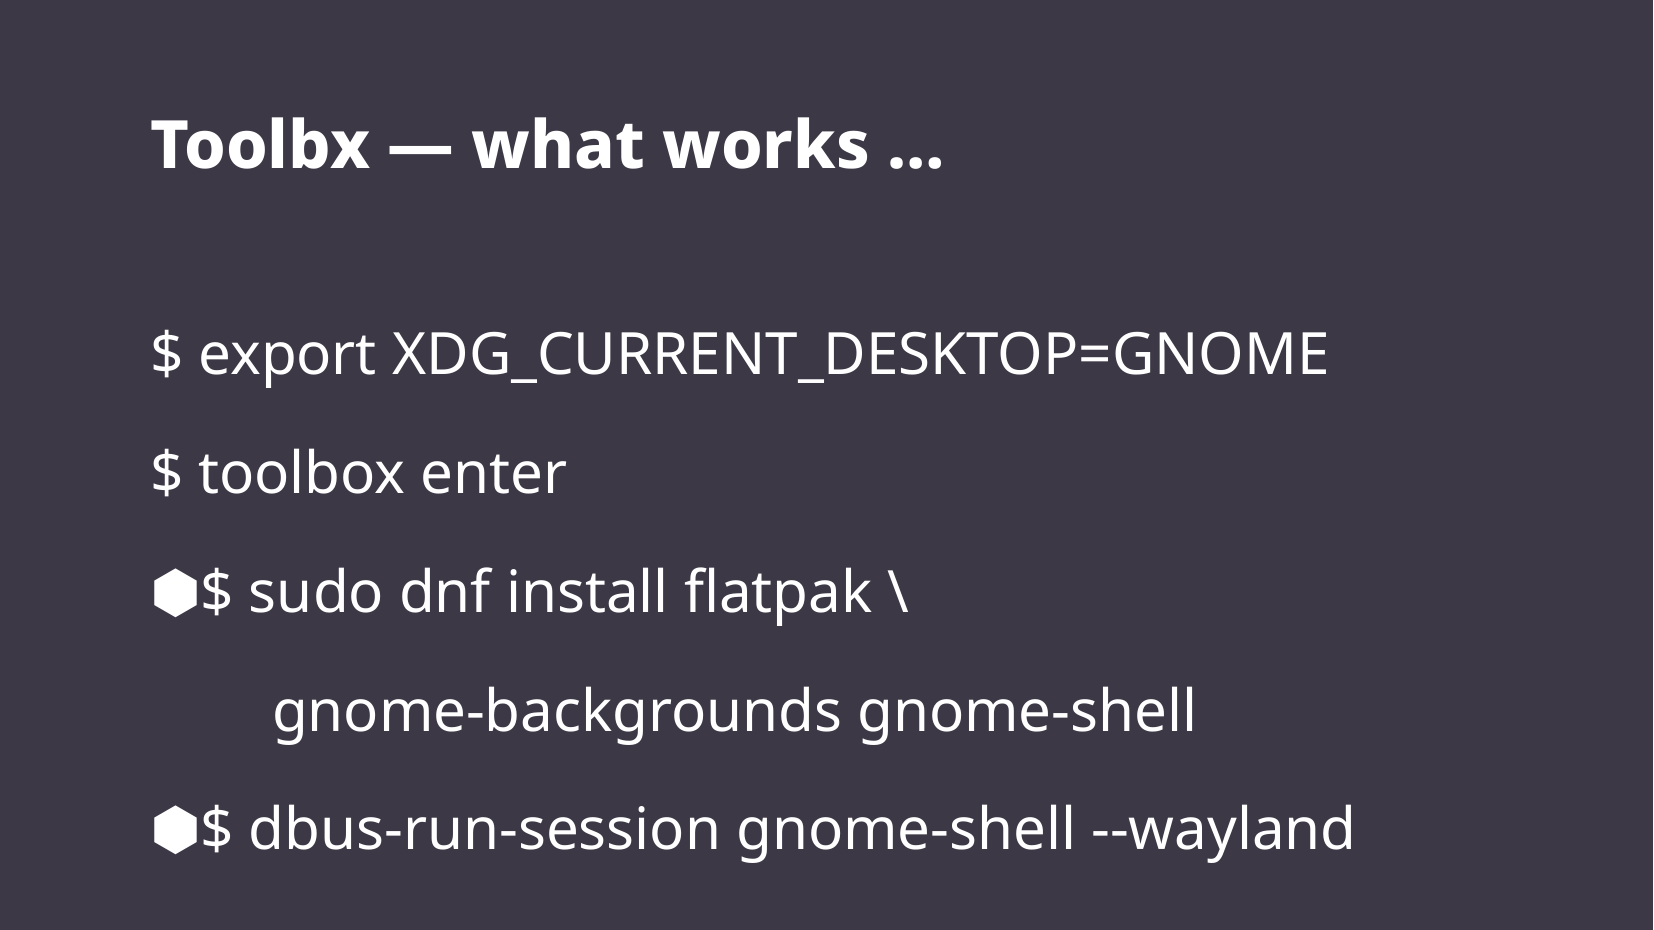

# Toolbx — what works …
$ export XDG_CURRENT_DESKTOP=GNOME
$ toolbox enter
⬢$ sudo dnf install flatpak \
 gnome-backgrounds gnome-shell
⬢$ dbus-run-session gnome-shell --wayland